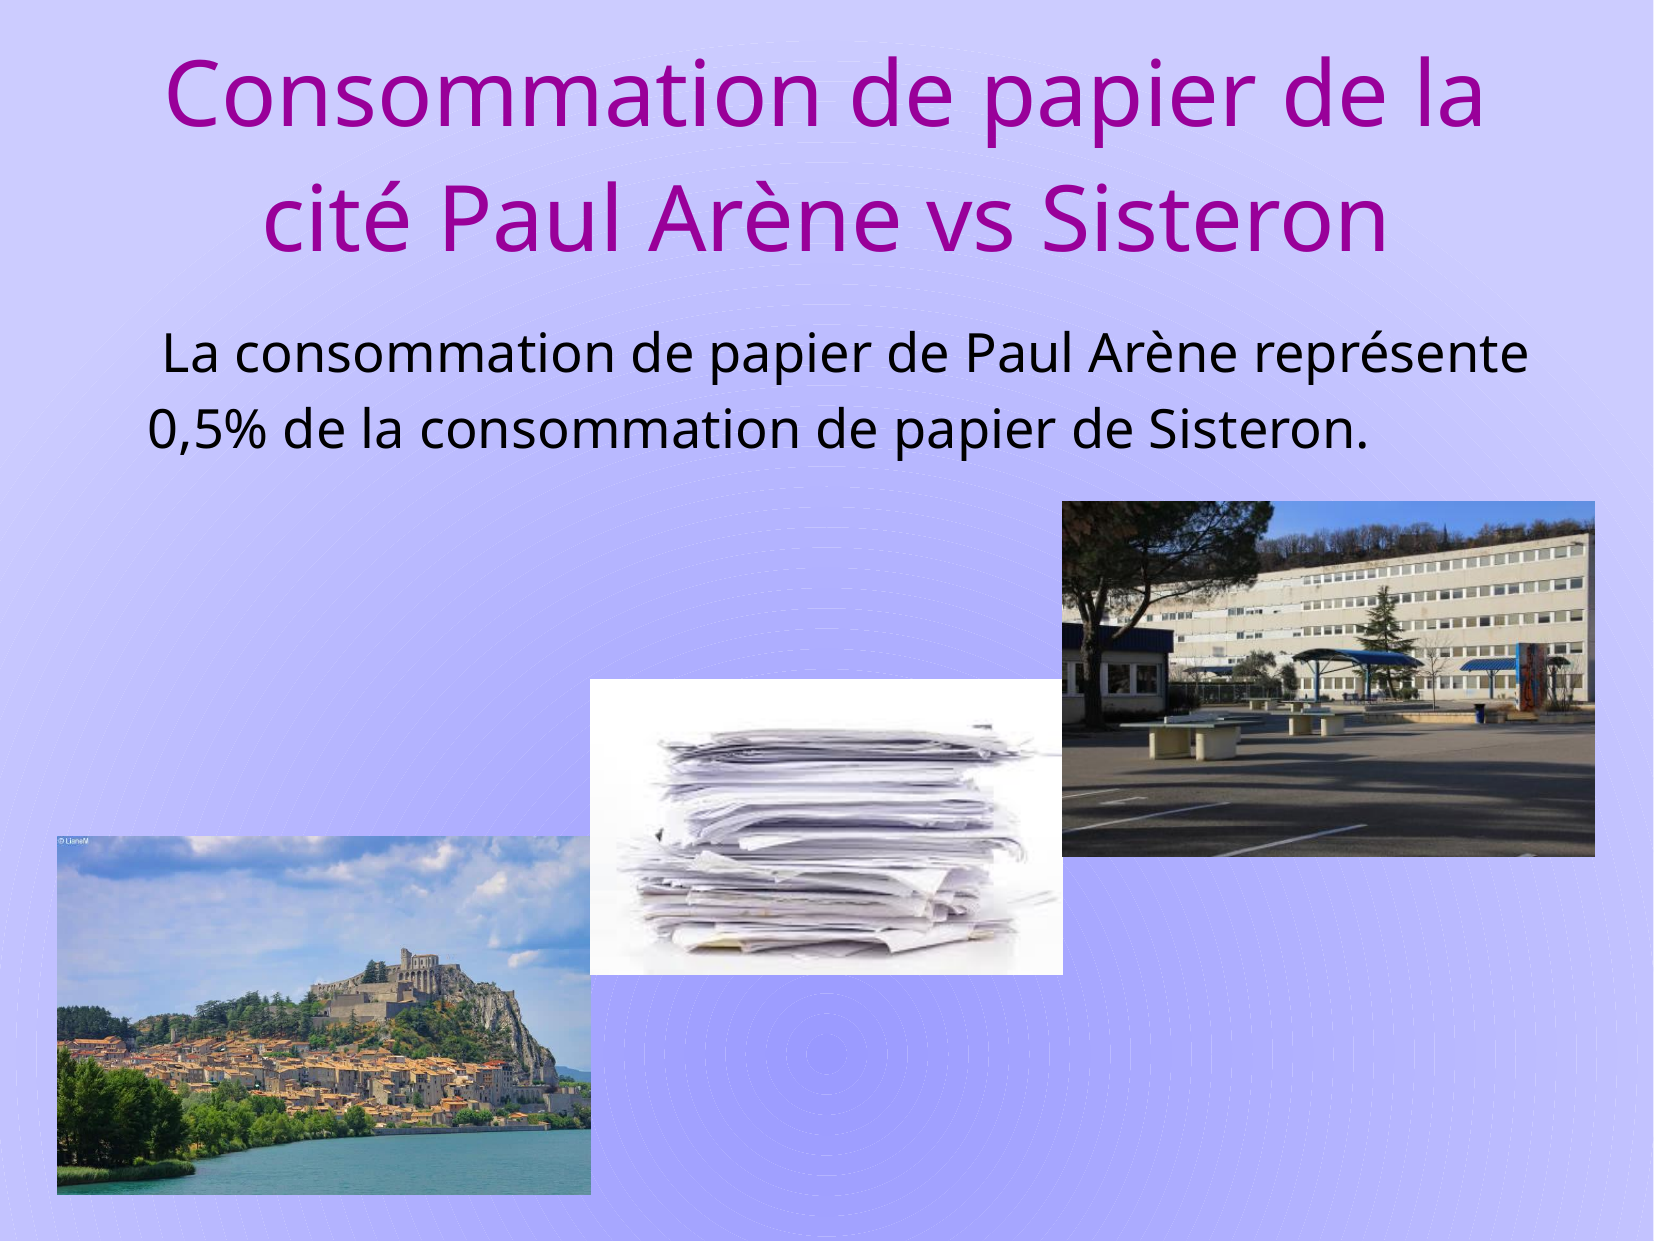

# Consommation de papier de la cité Paul Arène vs Sisteron
 La consommation de papier de Paul Arène représente 0,5% de la consommation de papier de Sisteron.